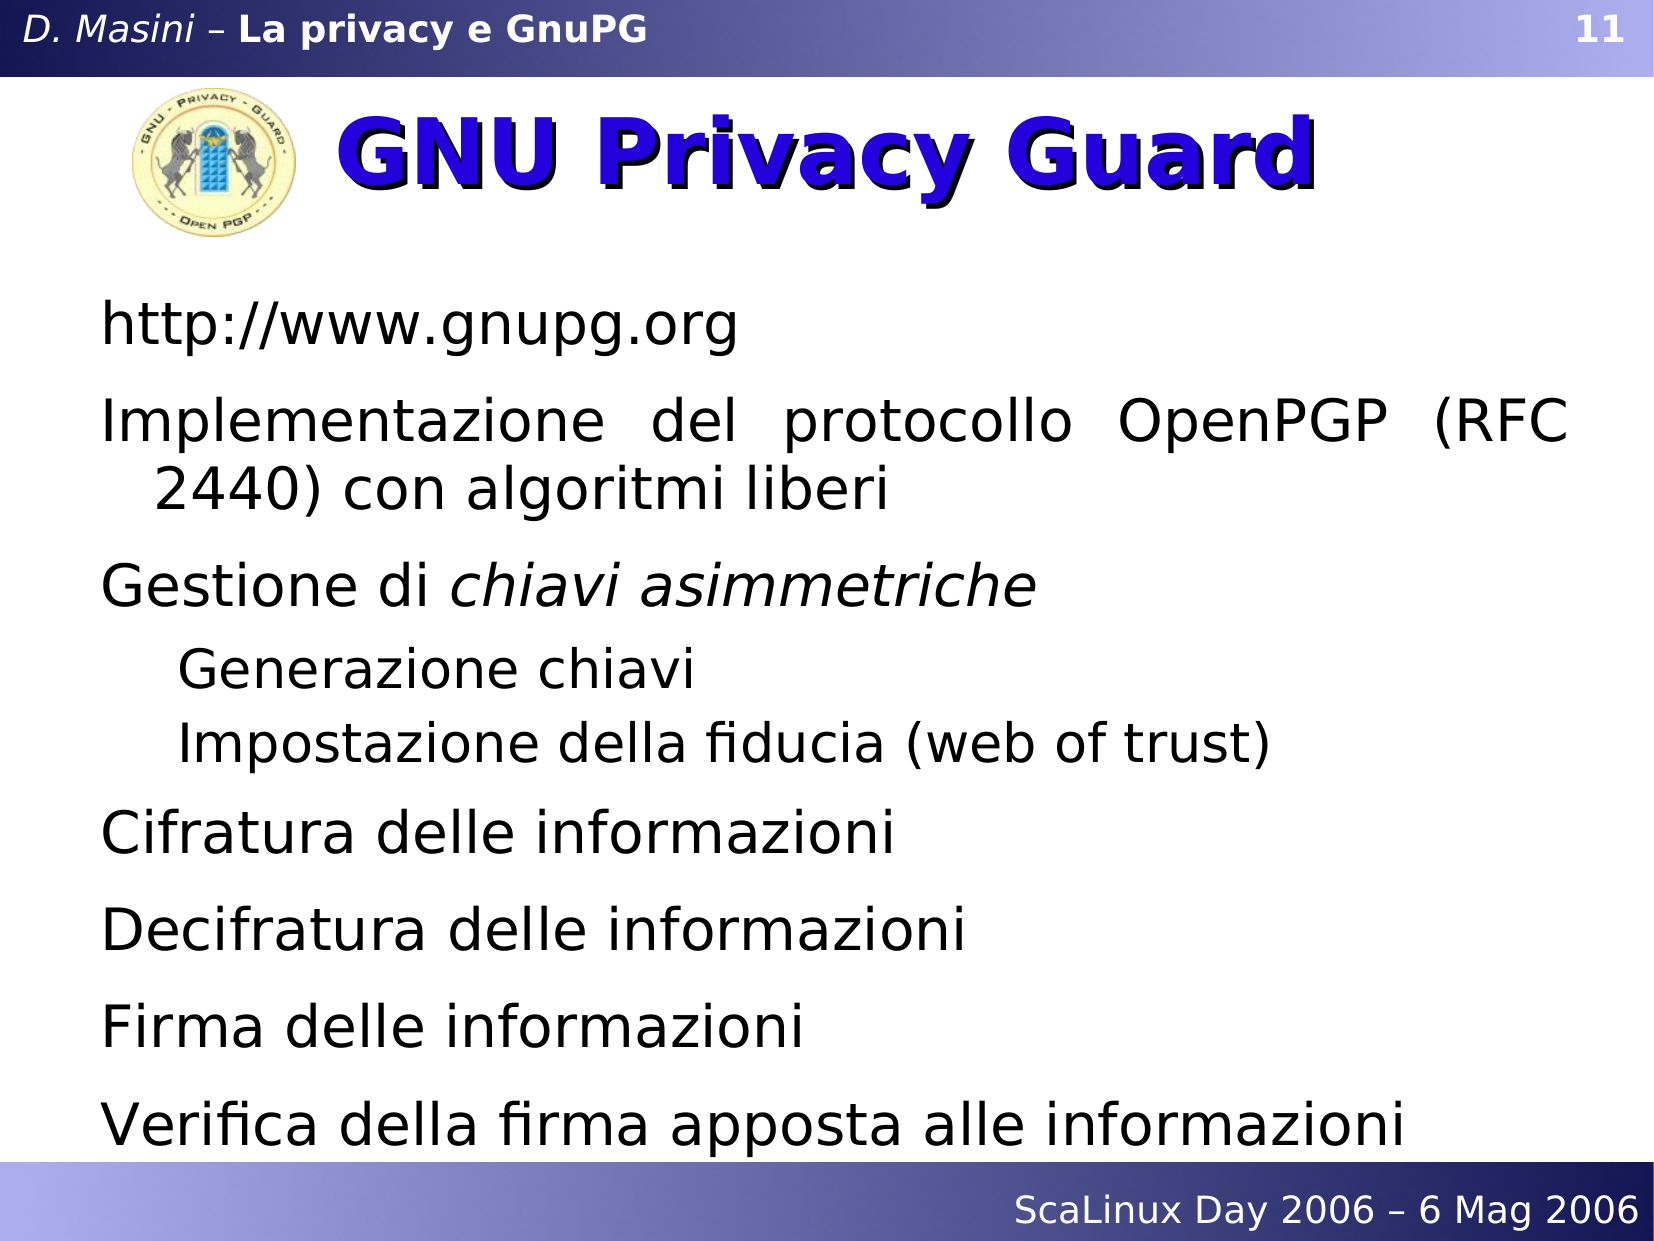

D. Masini – La privacy e GnuPG
# GNU Privacy Guard
http://www.gnupg.org
Implementazione del protocollo OpenPGP (RFC 2440) con algoritmi liberi
Gestione di chiavi asimmetriche
Generazione chiavi
Impostazione della fiducia (web of trust)
Cifratura delle informazioni
Decifratura delle informazioni
Firma delle informazioni
Verifica della firma apposta alle informazioni
ScaLinux Day 2006 – 6 Mag 2006